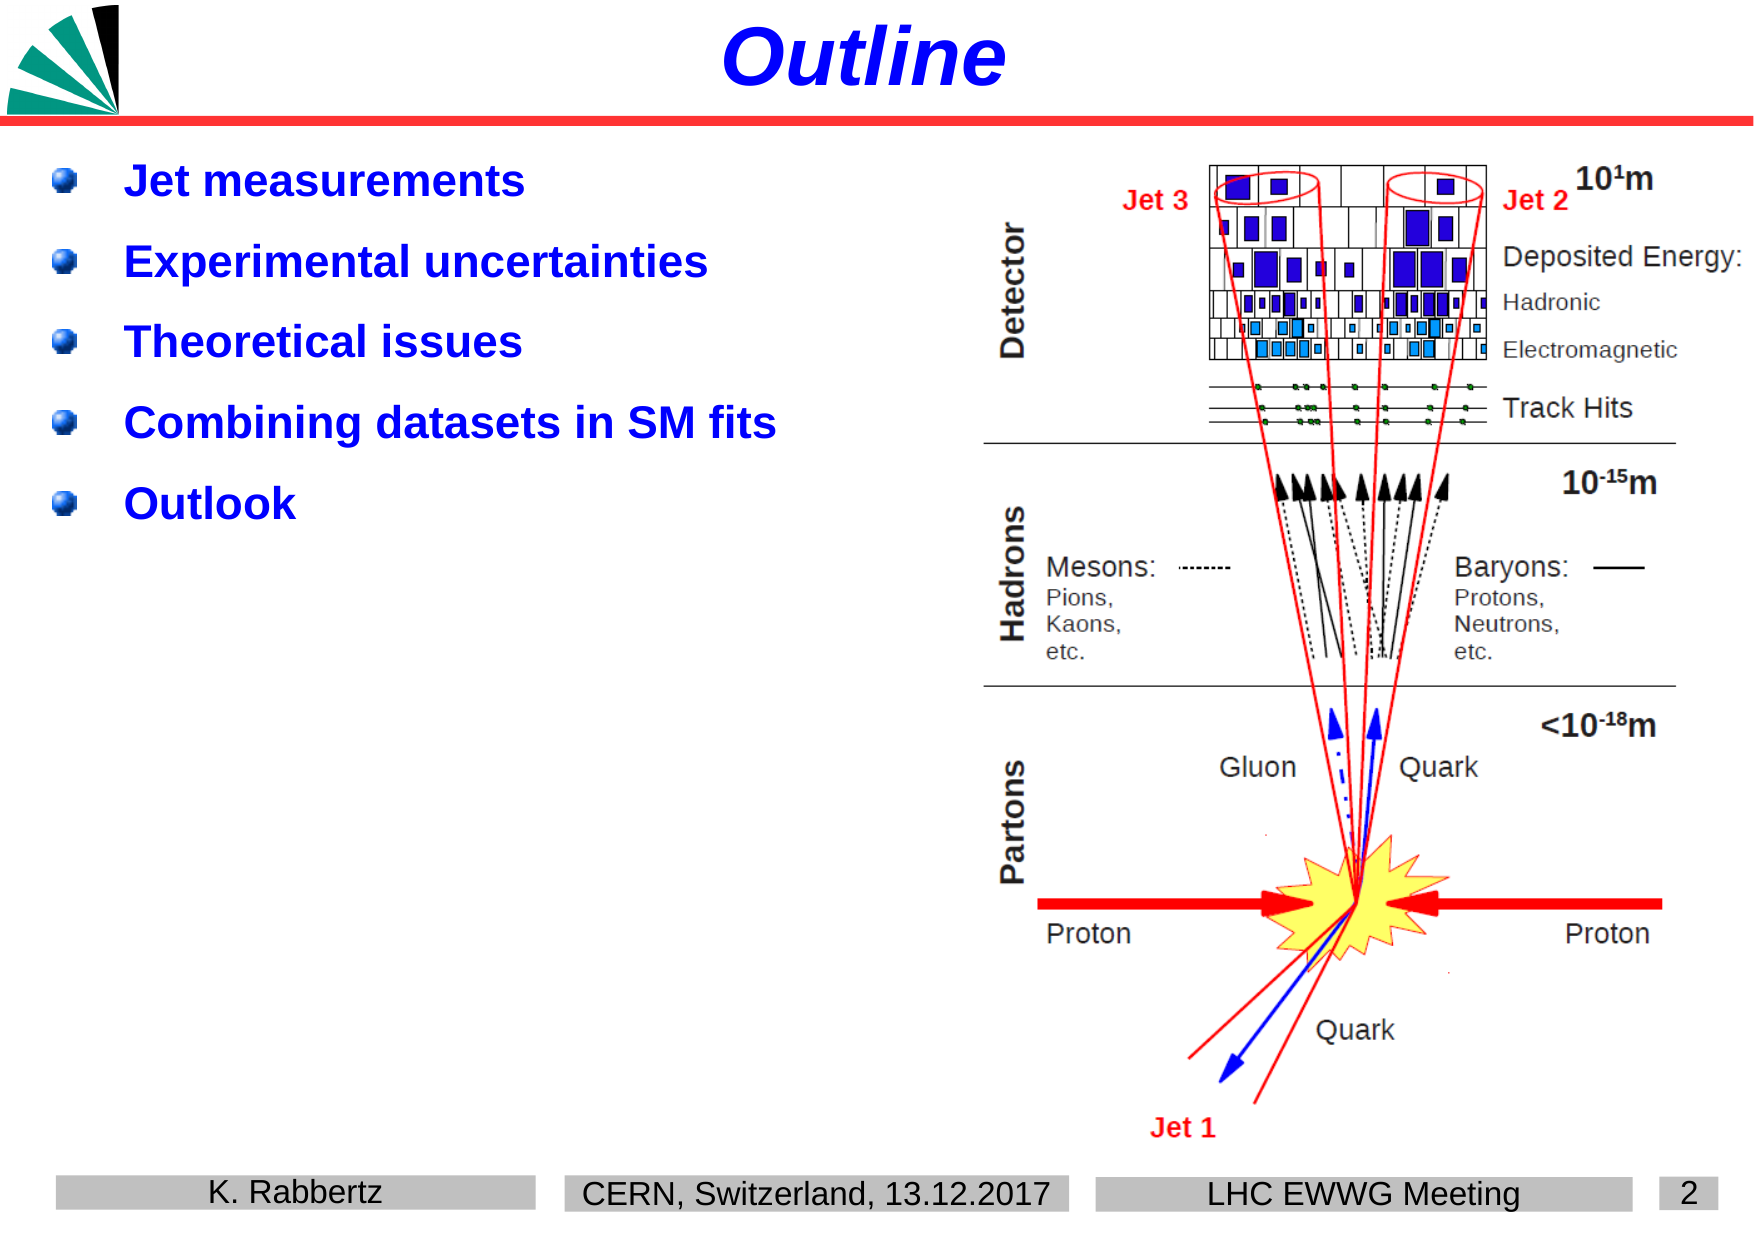

Outline
# Jet measurements
Experimental uncertainties
Theoretical issues
Combining datasets in SM fits
Outlook